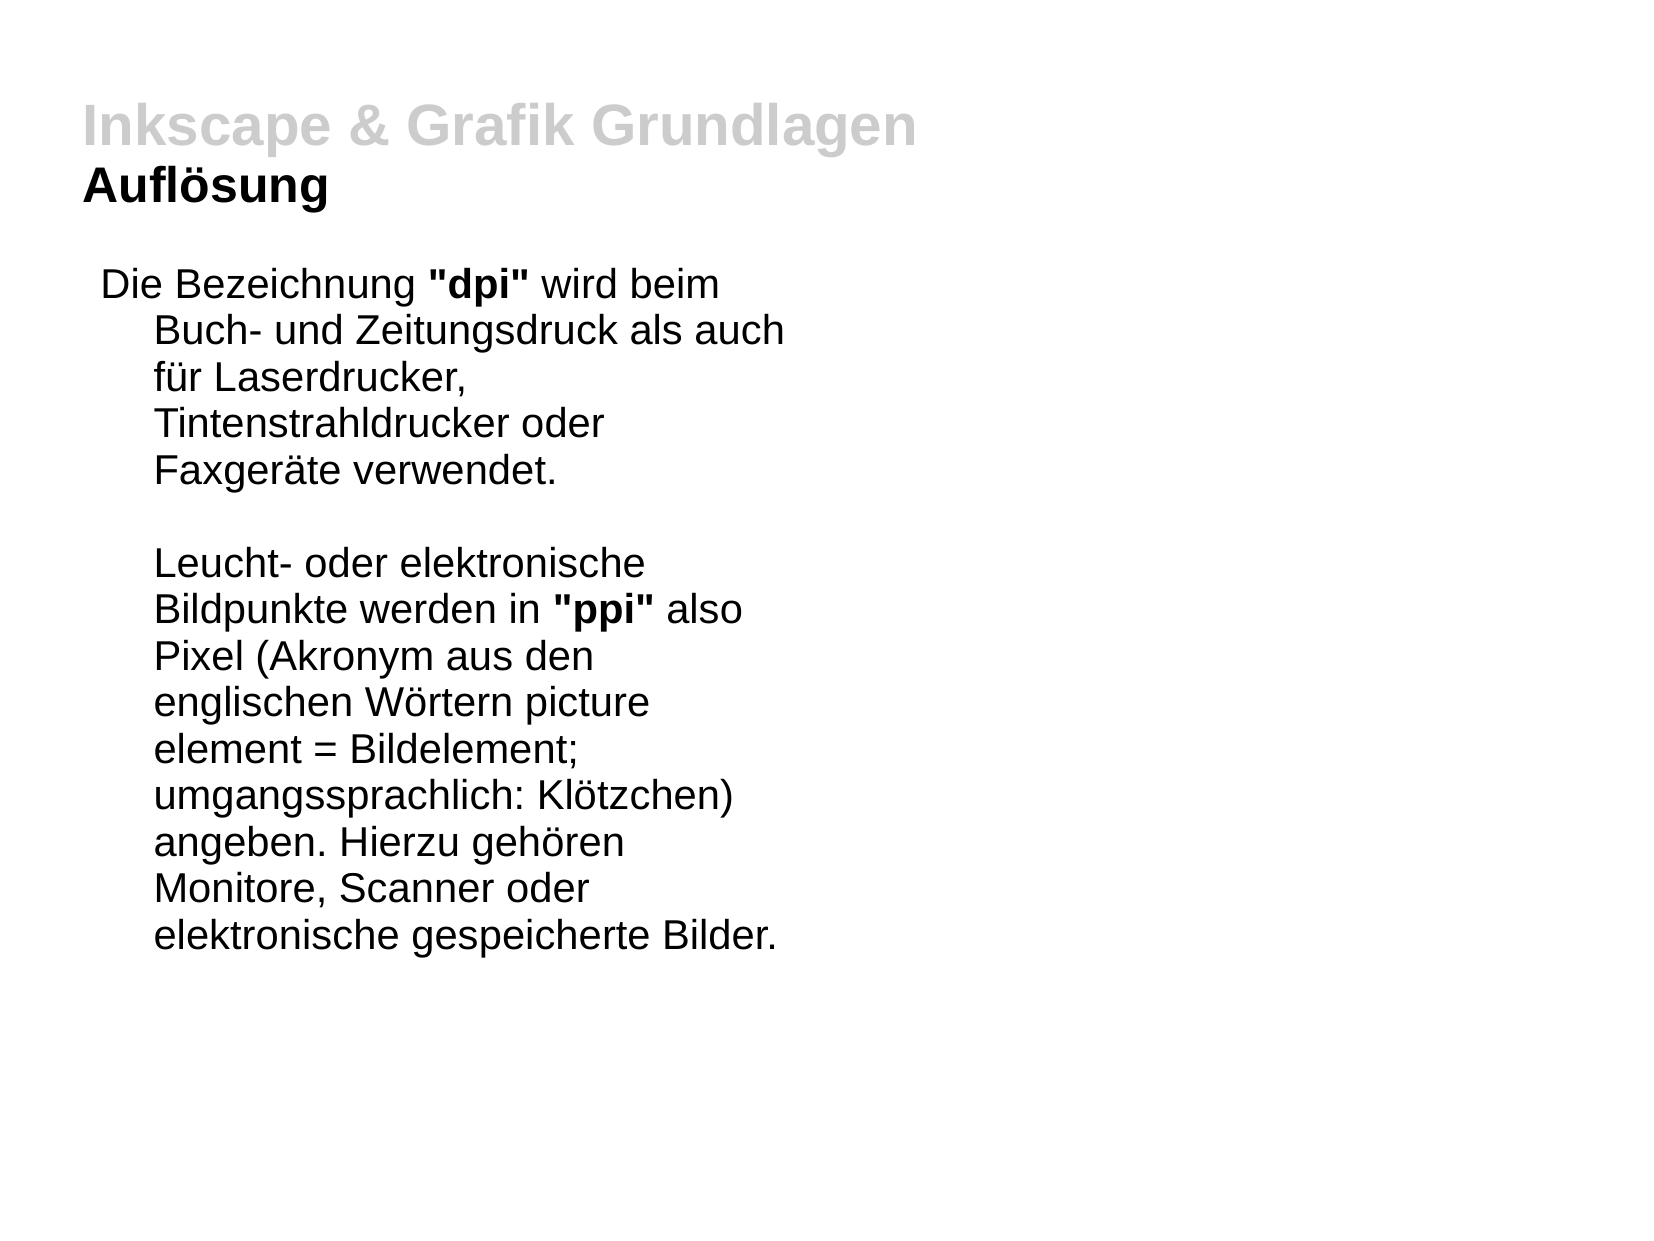

# Inkscape & Grafik Grundlagen Auflösung
Die Bezeichnung "dpi" wird beim Buch- und Zeitungsdruck als auch für Laserdrucker, Tintenstrahldrucker oder Faxgeräte verwendet.
Leucht- oder elektronische Bildpunkte werden in "ppi" also Pixel (Akronym aus den englischen Wörtern picture element = Bildelement; umgangssprachlich: Klötzchen) angeben. Hierzu gehören Monitore, Scanner oder elektronische gespeicherte Bilder.